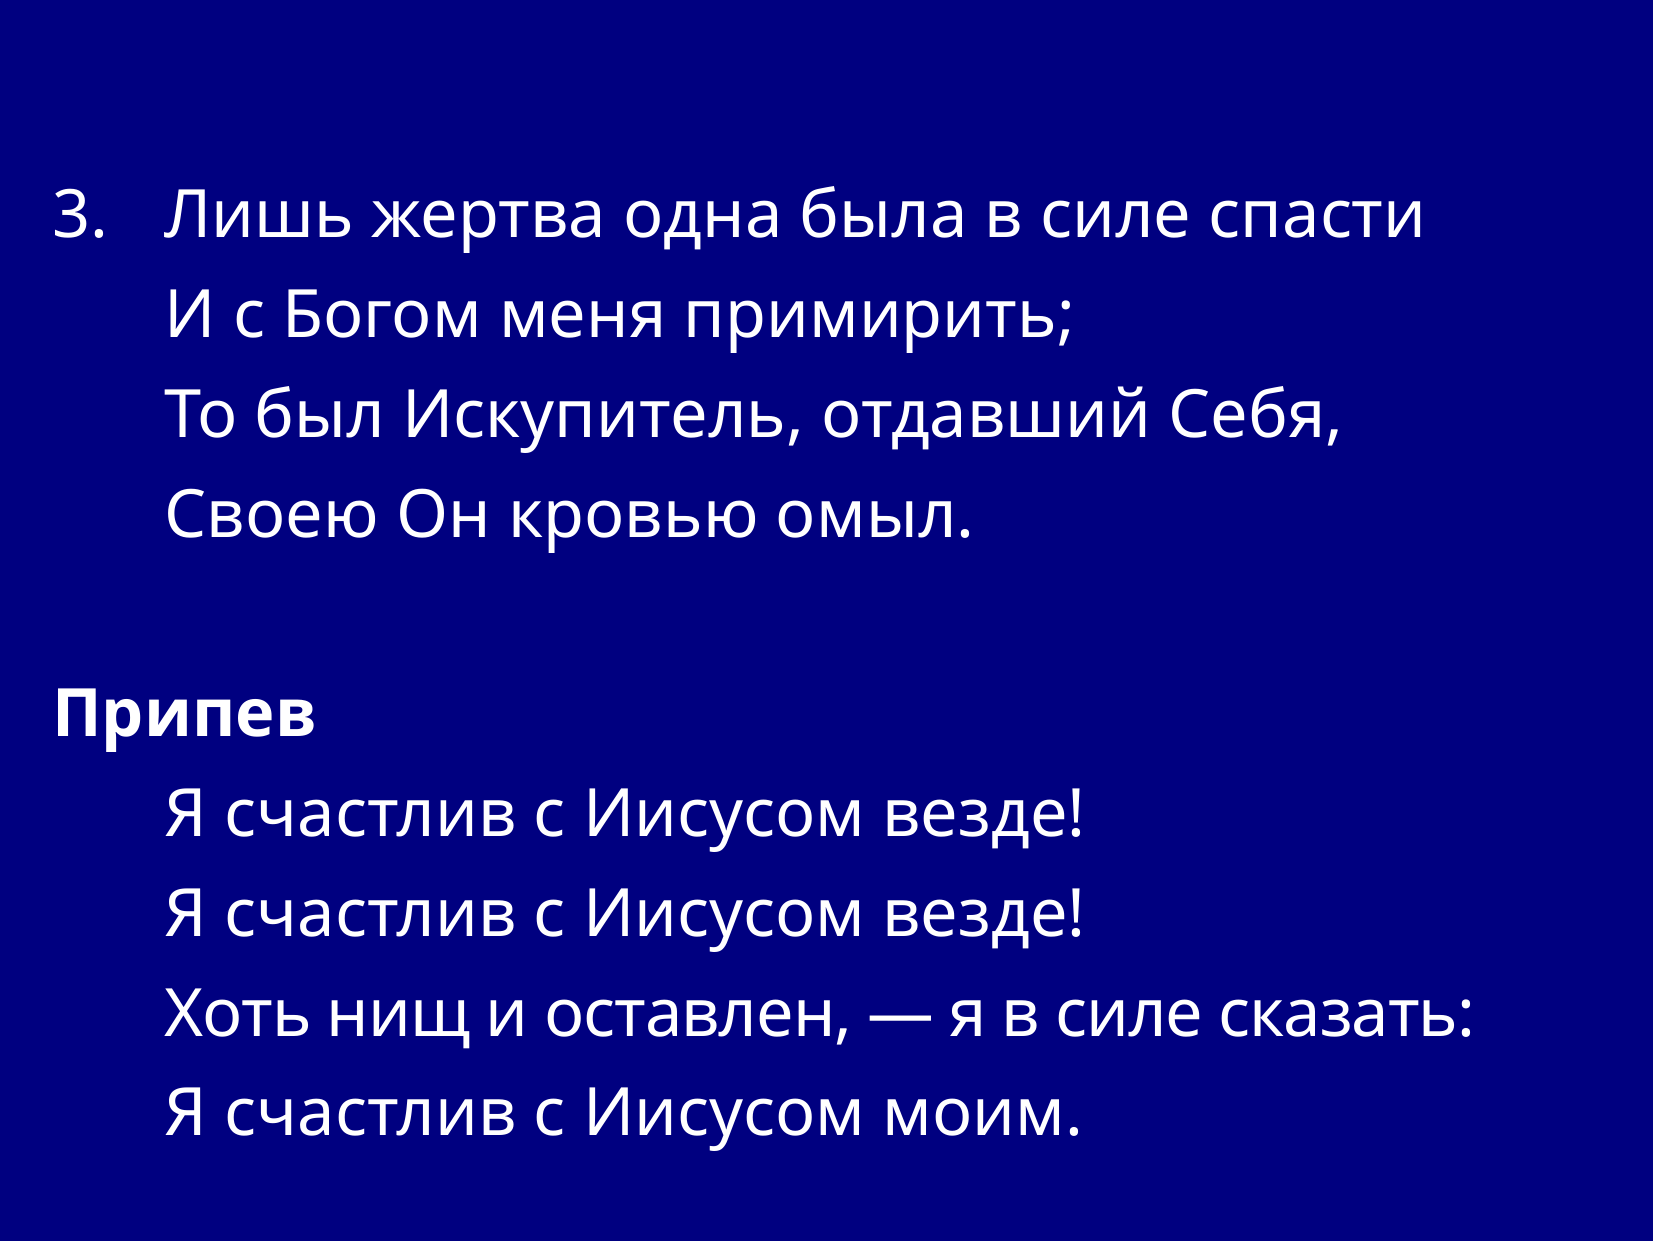

3.	Лишь жертва одна была в силе спасти
	И с Богом меня примирить;
	То был Искупитель, отдавший Себя,
	Своею Он кровью омыл.
Припев
	Я счастлив с Иисусом везде!
	Я счастлив с Иисусом везде!
	Хоть нищ и оставлен, — я в силе сказать:
	Я счастлив с Иисусом моим.